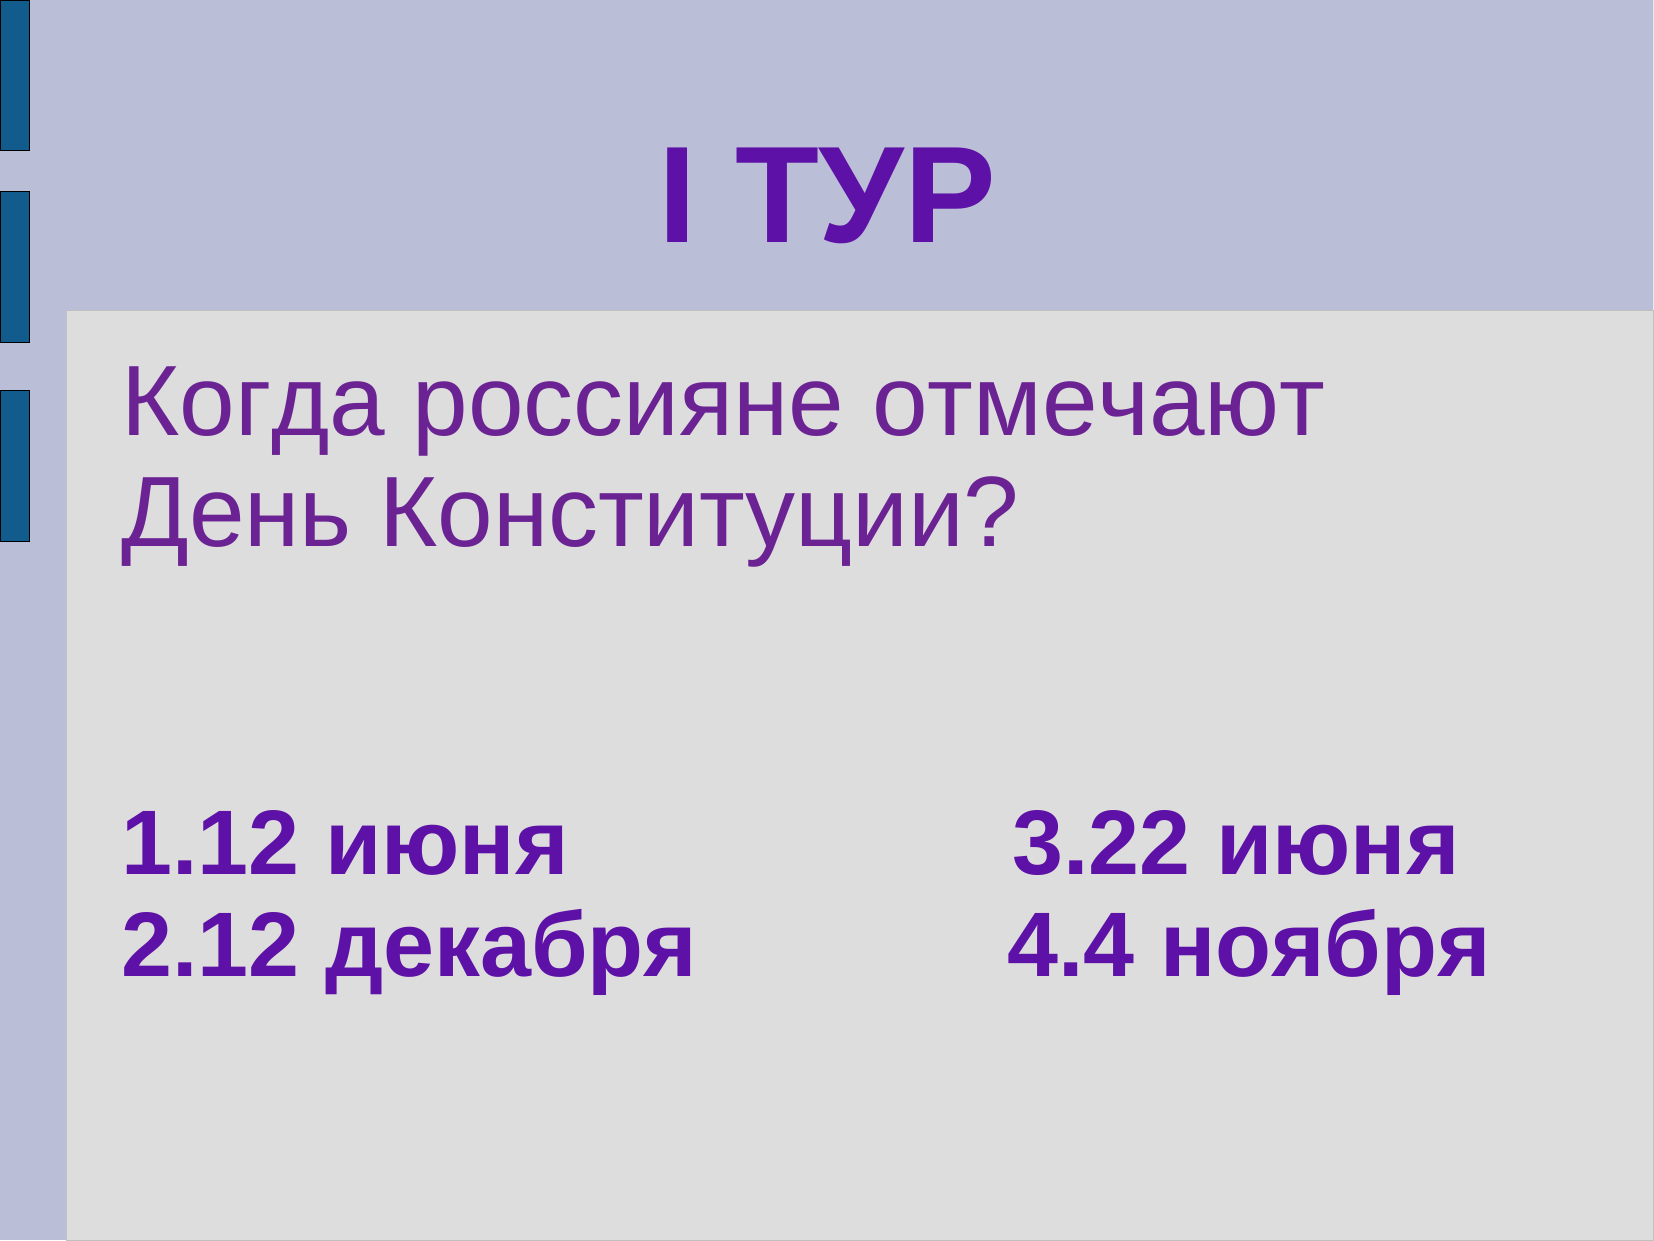

# I ТУР
Когда россияне отмечают День Конституции?
1.12 июня 				 3.22 июня
2.12 декабря 				4.4 ноября